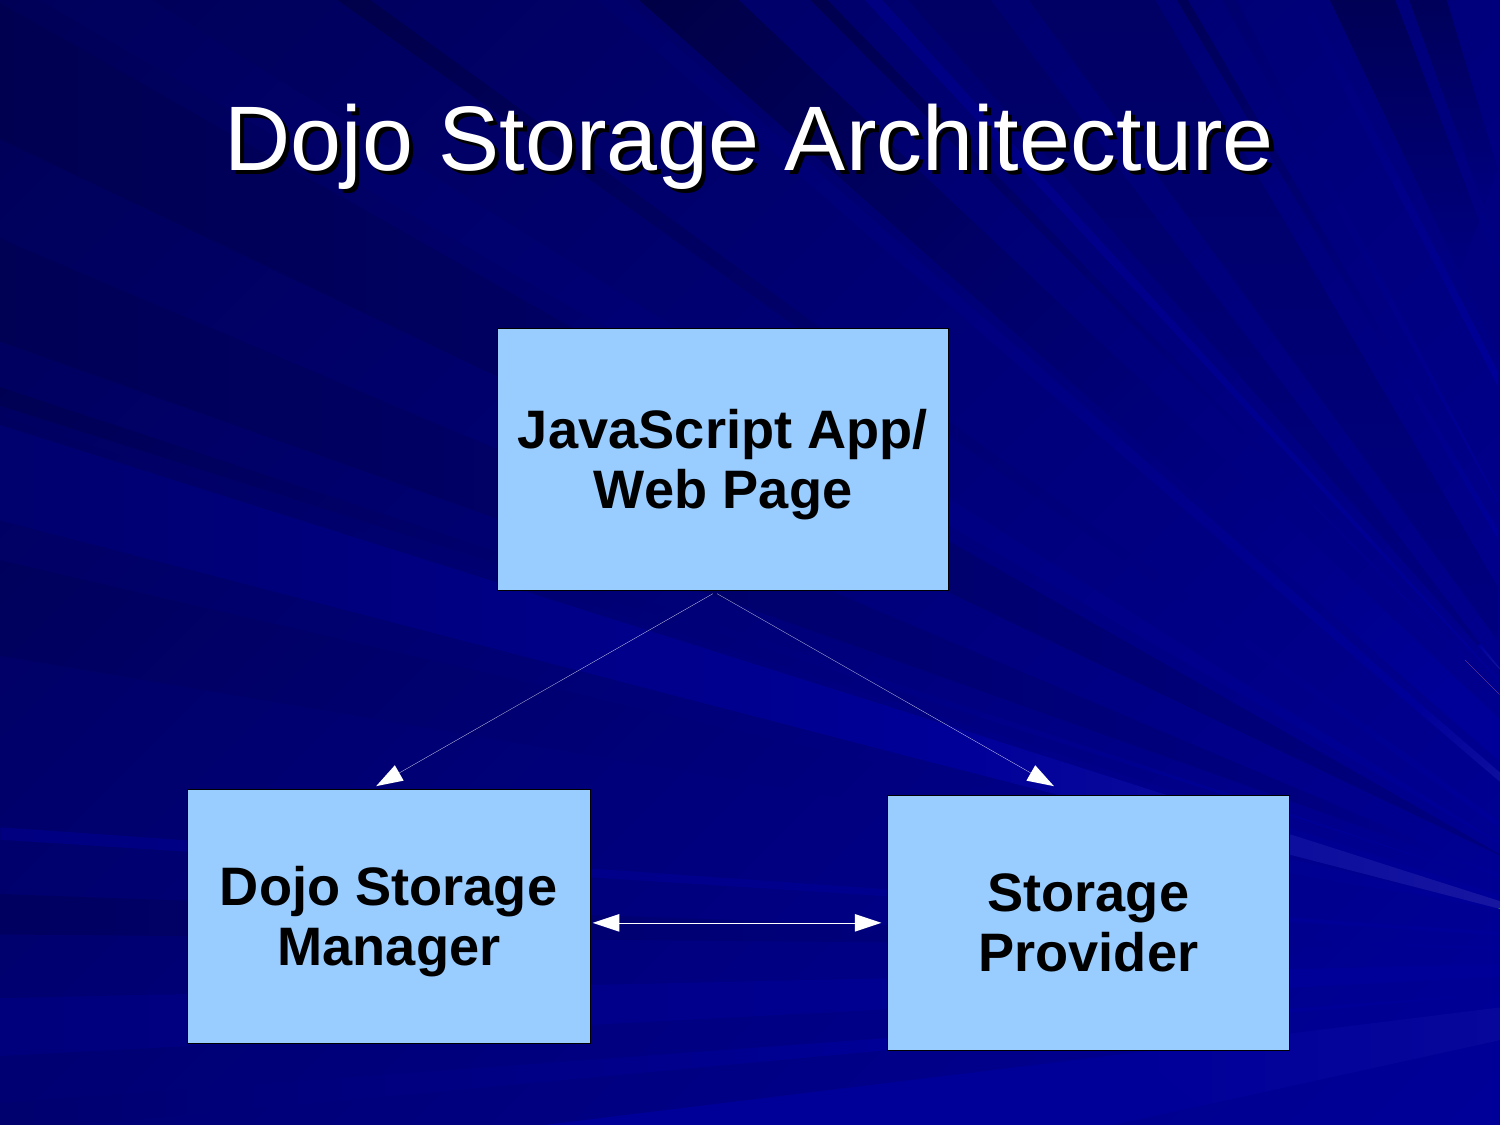

# Dojo Storage Architecture
JavaScript App/
Web Page
Dojo Storage
Manager
Storage
Provider